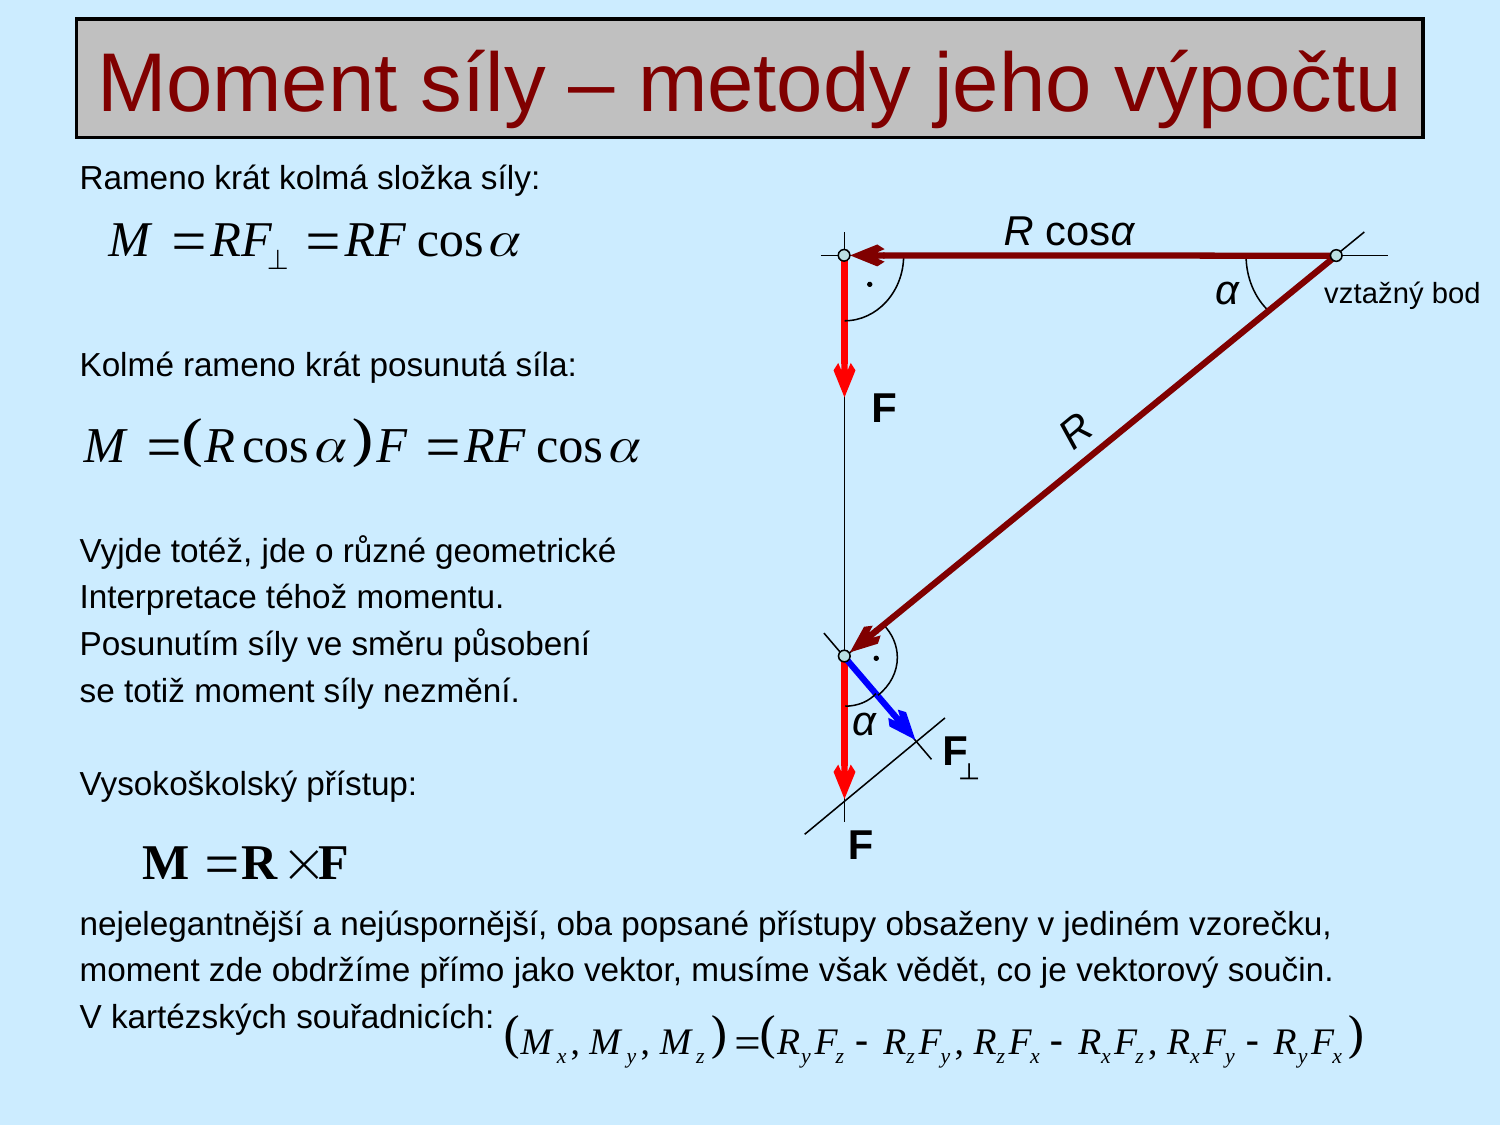

Moment síly – metody jeho výpočtu
Rameno krát kolmá složka síly:
Kolmé rameno krát posunutá síla:
Vyjde totéž, jde o různé geometrické
Interpretace téhož momentu.
Posunutím síly ve směru působení
se totiž moment síly nezmění.
Vysokoškolský přístup:
nejelegantnější a nejúspornější, oba popsané přístupy obsaženy v jediném vzorečku,
moment zde obdržíme přímo jako vektor, musíme však vědět, co je vektorový součin.
V kartézských souřadnicích:
R cosα
α
vztažný bod
F
R
α
F
┴
F